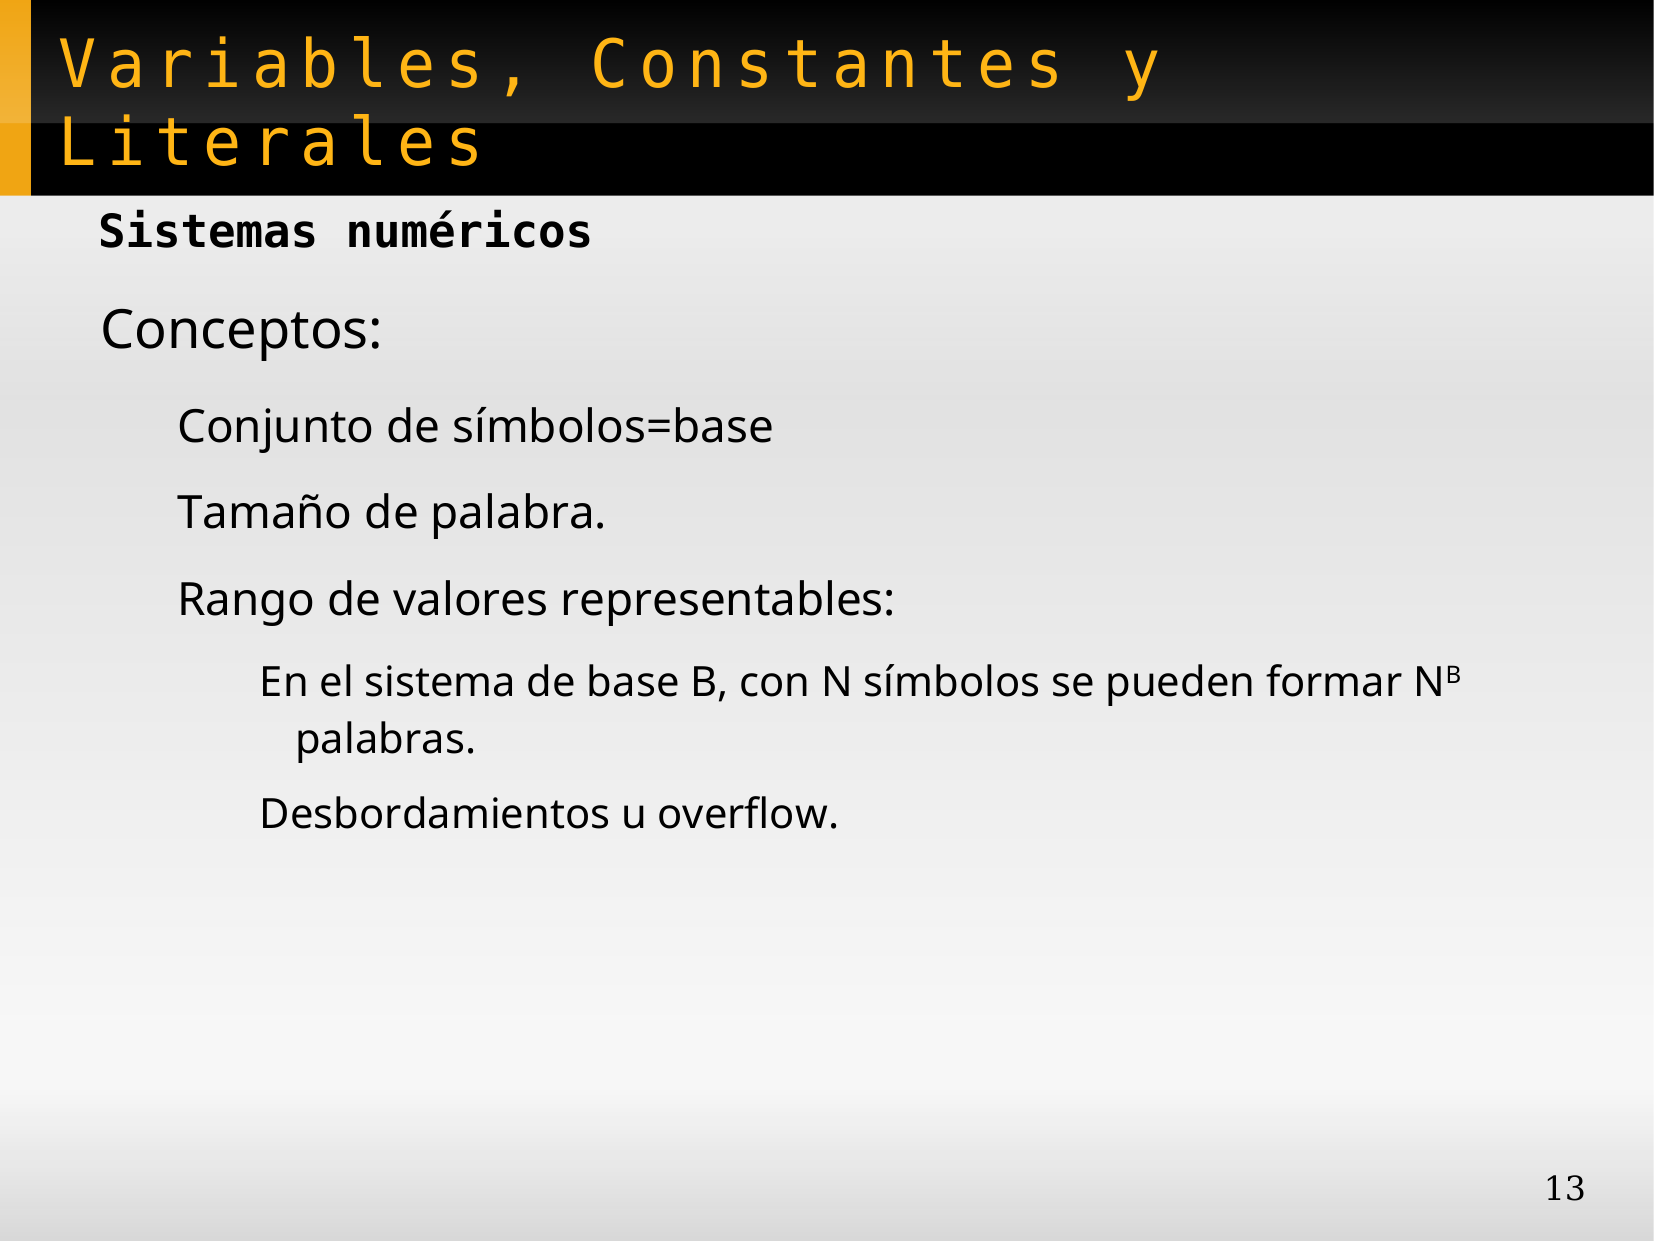

# Variables, Constantes y Literales
Sistemas numéricos
Conceptos:
Conjunto de símbolos=base
Tamaño de palabra.
Rango de valores representables:
En el sistema de base B, con N símbolos se pueden formar NB palabras.
Desbordamientos u overflow.
13